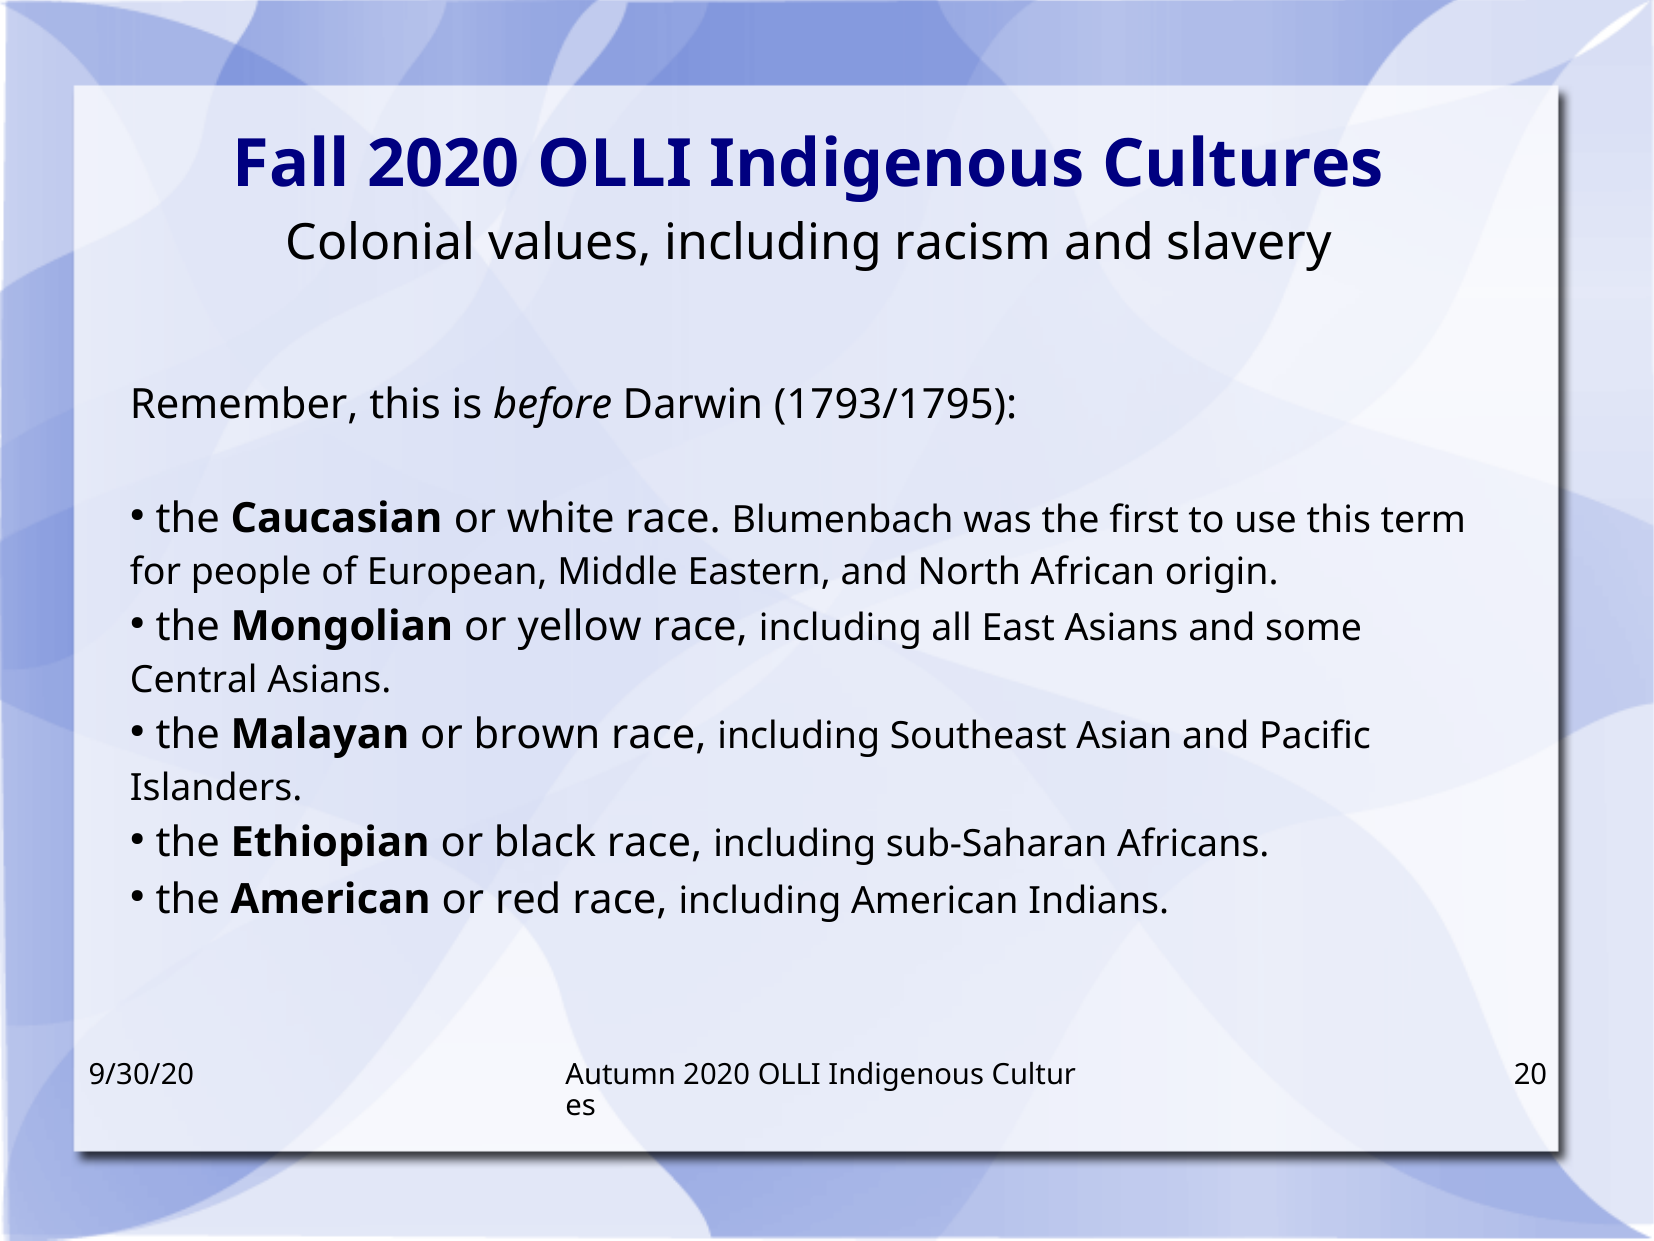

# Fall 2020 OLLI Indigenous Cultures Colonial values, including racism and slavery
Remember, this is before Darwin (1793/1795):
 the Caucasian or white race. Blumenbach was the first to use this term for people of European, Middle Eastern, and North African origin.
 the Mongolian or yellow race, including all East Asians and some Central Asians.
 the Malayan or brown race, including Southeast Asian and Pacific Islanders.
 the Ethiopian or black race, including sub-Saharan Africans.
 the American or red race, including American Indians.
9/30/20
Autumn 2020 OLLI Indigenous Cultures
20